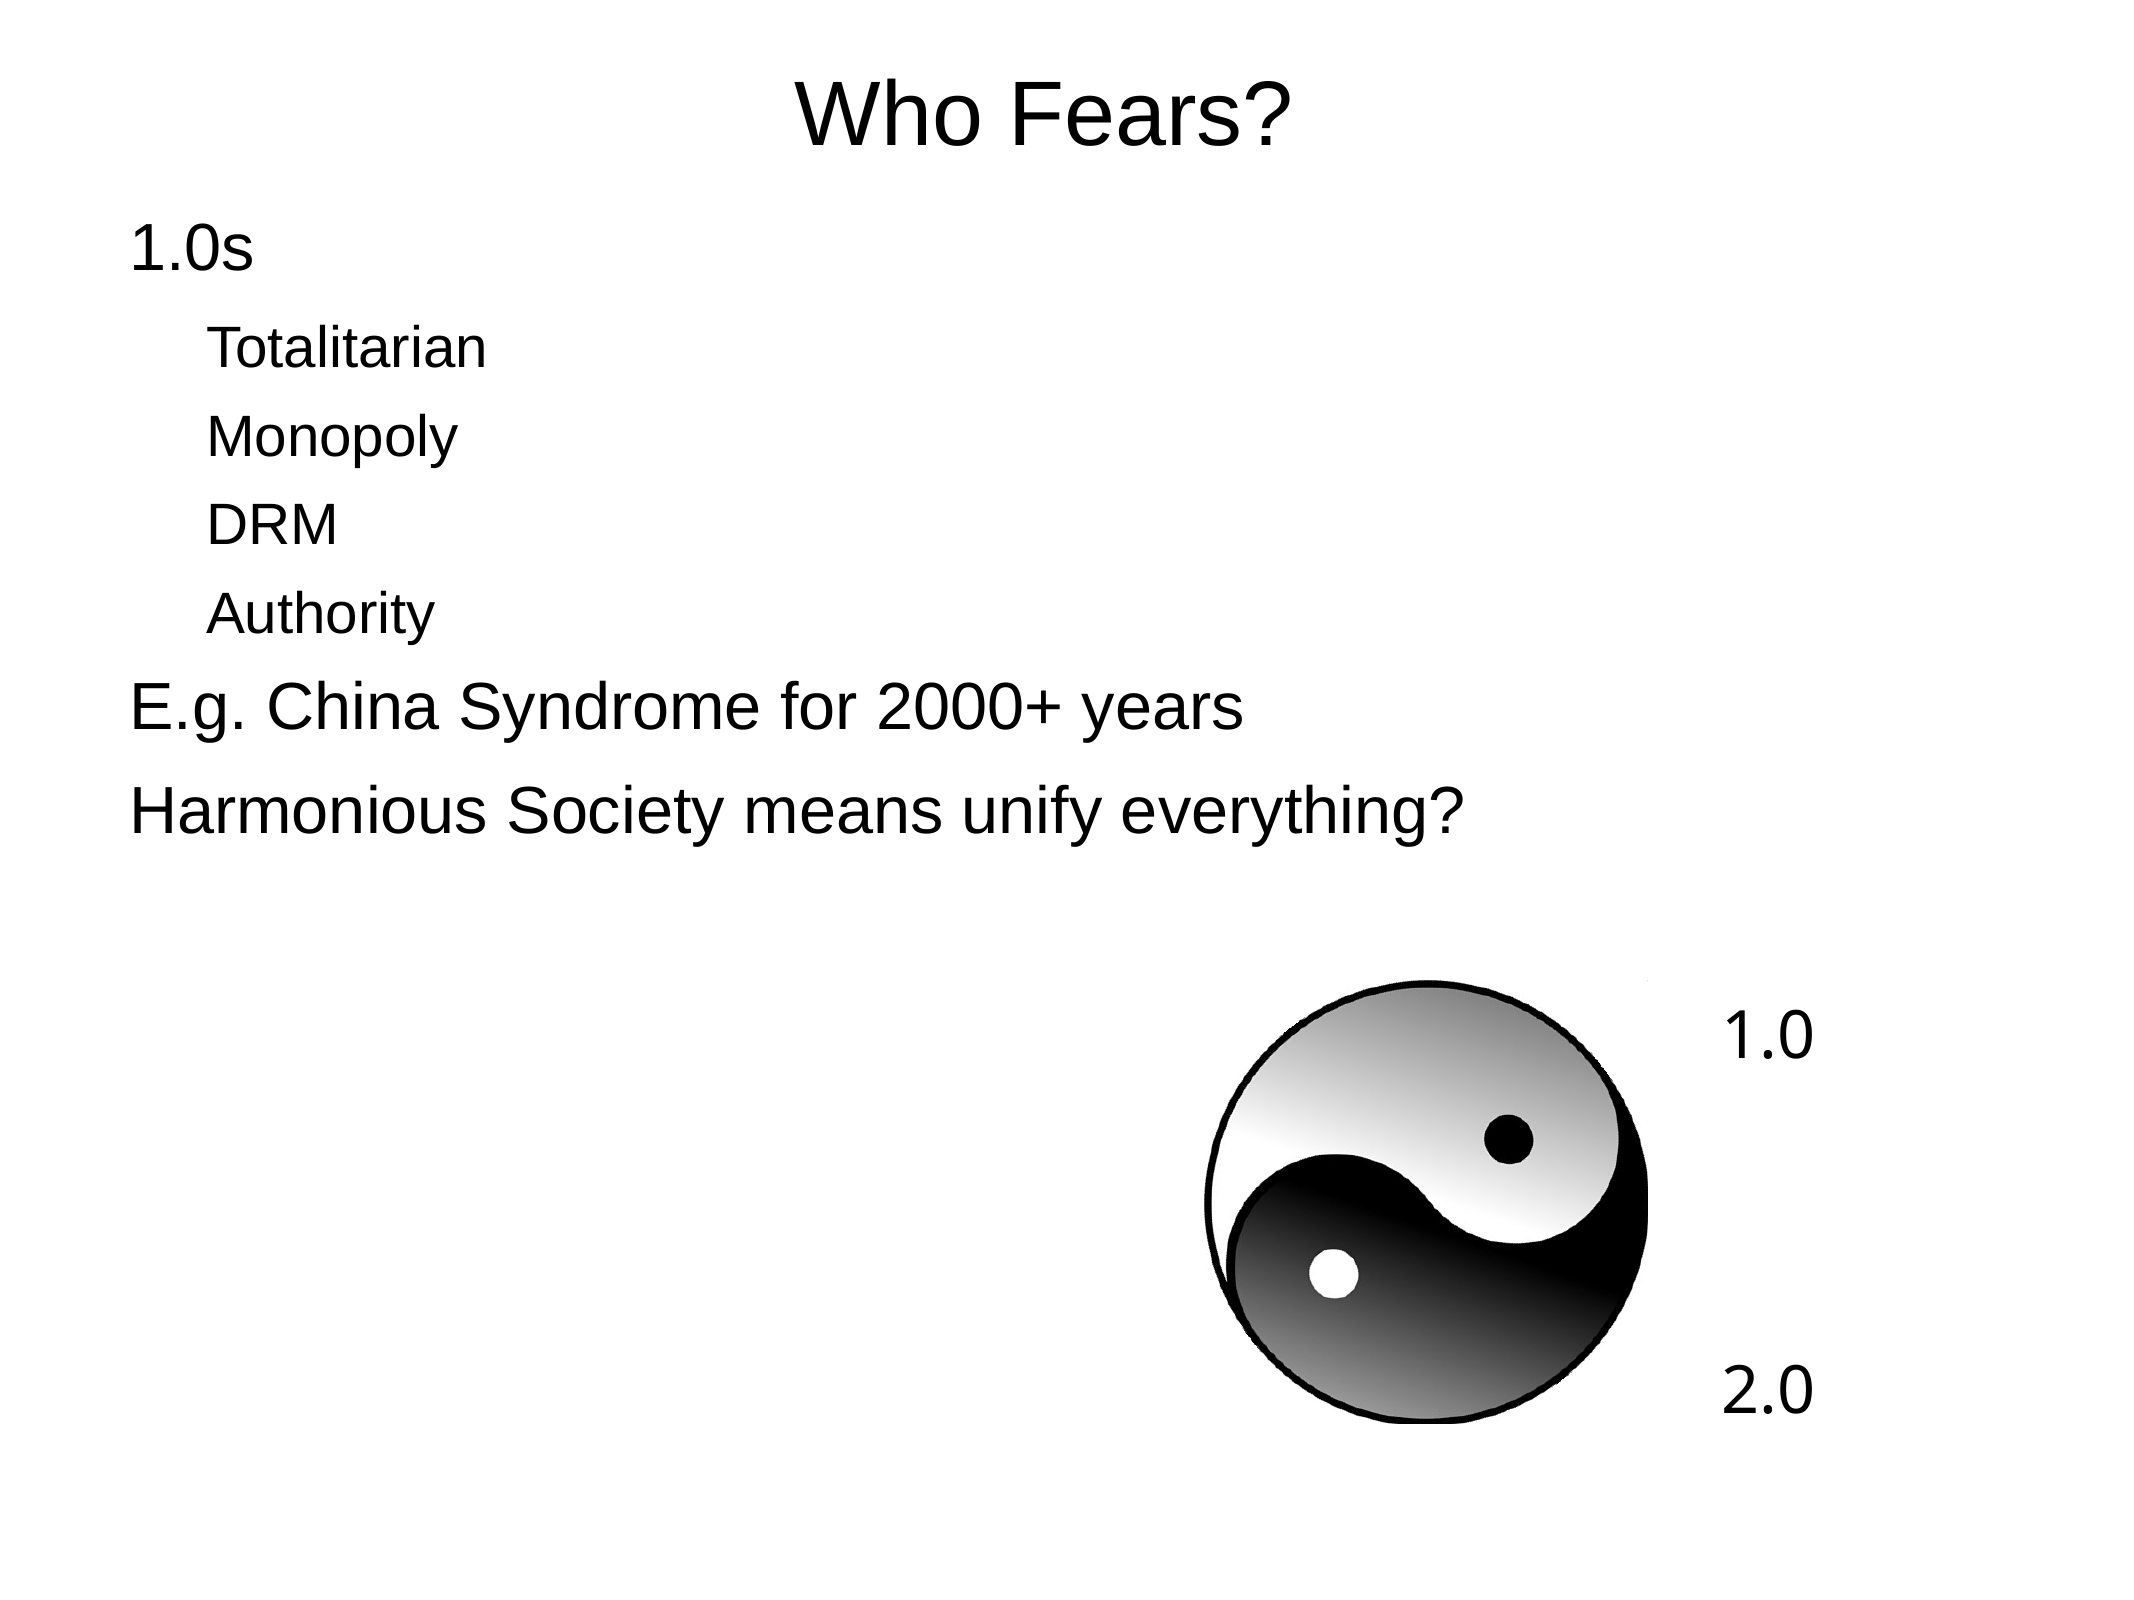

# Who Fears?
1.0s
Totalitarian
Monopoly
DRM
Authority
E.g. China Syndrome for 2000+ years
Harmonious Society means unify everything?
1.0
2.0